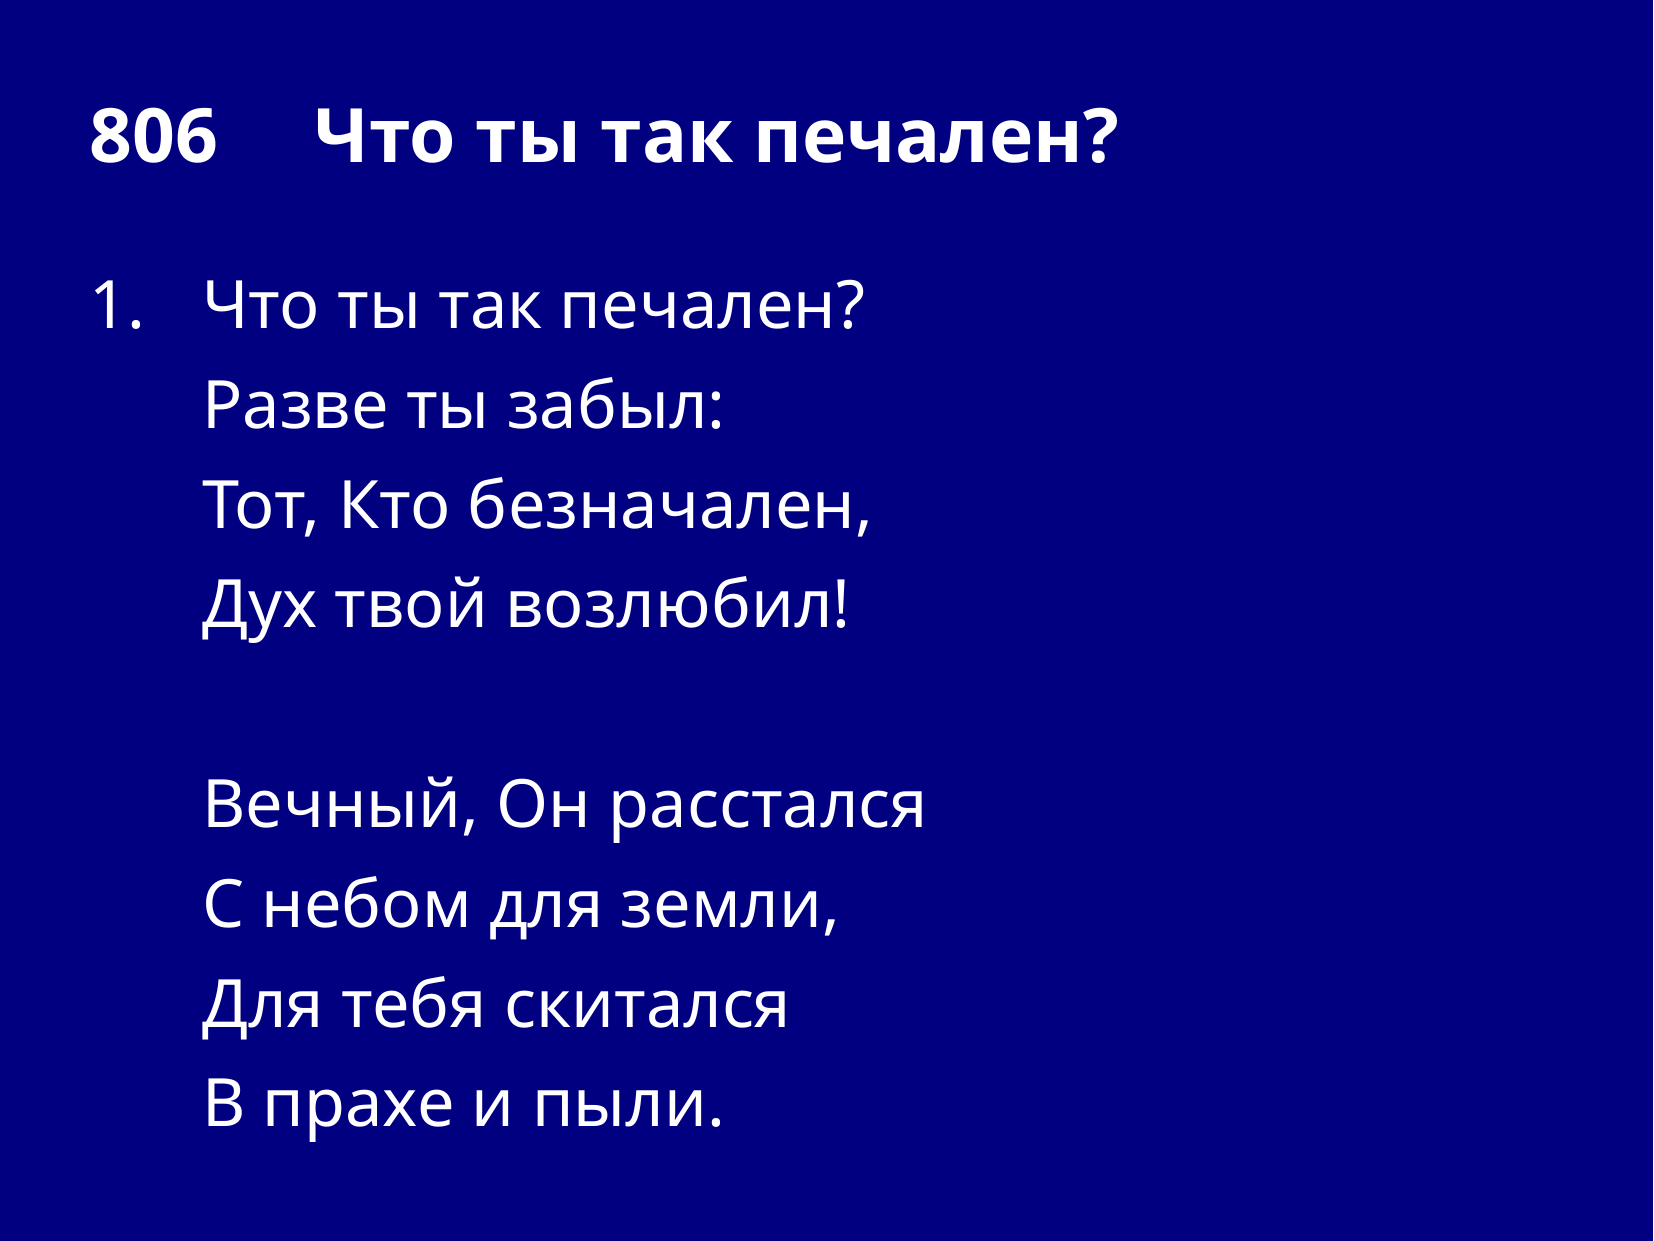

806	Что ты так печален?
1.	Что ты так печален?
	Разве ты забыл:
	Тот, Кто безначален,
	Дух твой возлюбил!
	Вечный, Он расстался
	С небом для земли,
	Для тебя скитался
	В прахе и пыли.